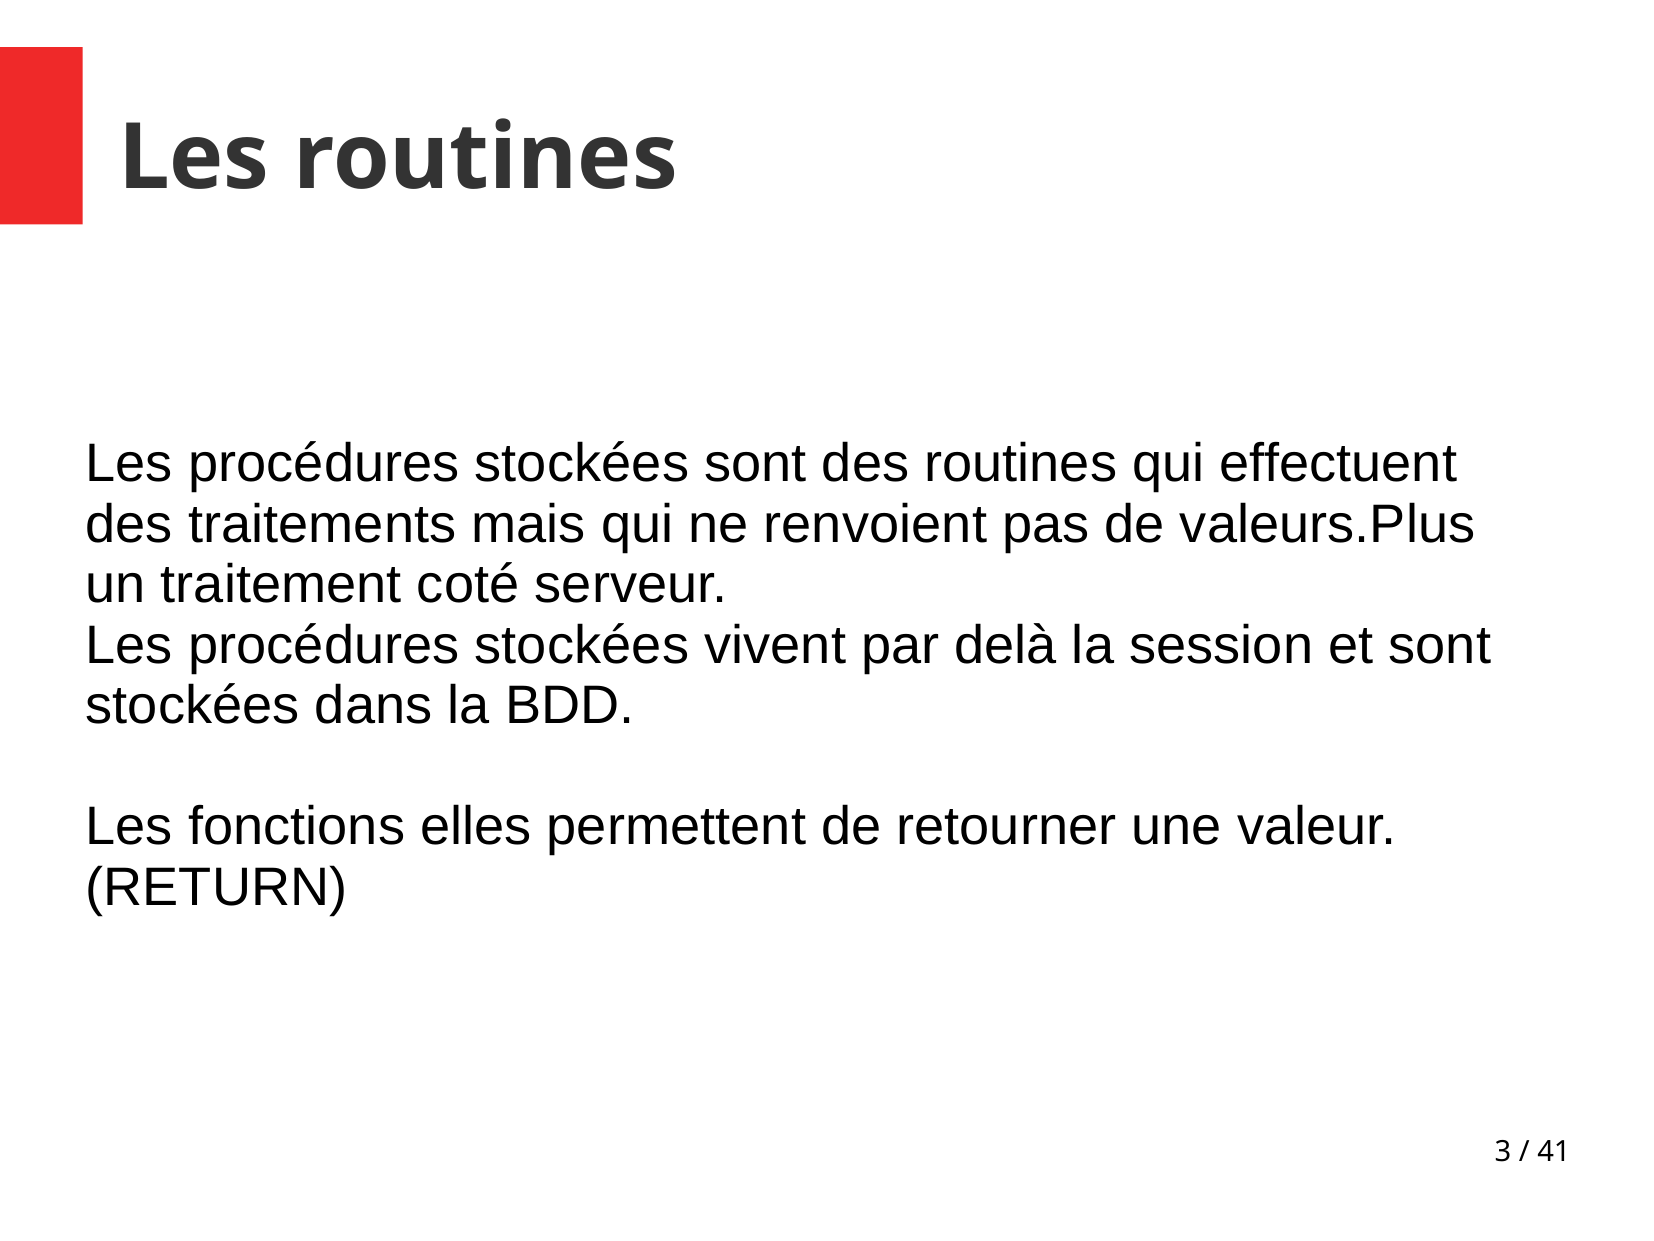

# Les routines
Les procédures stockées sont des routines qui effectuent des traitements mais qui ne renvoient pas de valeurs.Plus un traitement coté serveur.
Les procédures stockées vivent par delà la session et sont stockées dans la BDD.
Les fonctions elles permettent de retourner une valeur.
(RETURN)
3